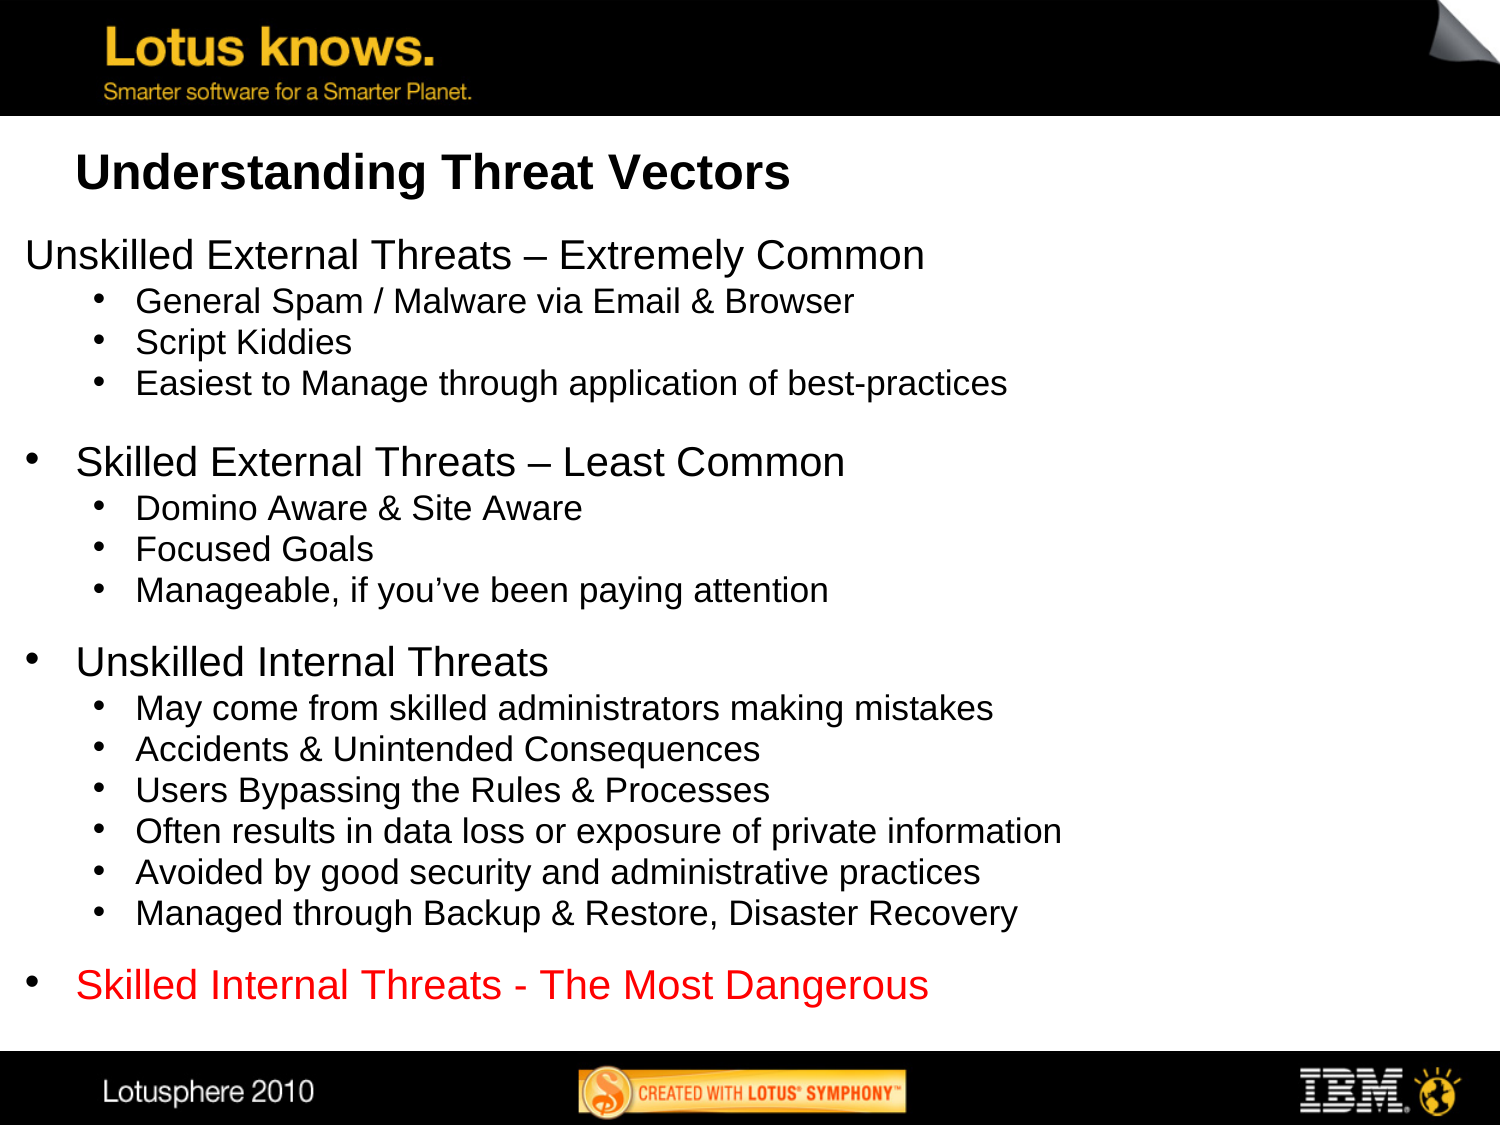

# Understanding Threat Vectors
Unskilled External Threats – Extremely Common
General Spam / Malware via Email & Browser
Script Kiddies
Easiest to Manage through application of best-practices
Skilled External Threats – Least Common
Domino Aware & Site Aware
Focused Goals
Manageable, if you’ve been paying attention
Unskilled Internal Threats
May come from skilled administrators making mistakes
Accidents & Unintended Consequences
Users Bypassing the Rules & Processes
Often results in data loss or exposure of private information
Avoided by good security and administrative practices
Managed through Backup & Restore, Disaster Recovery
Skilled Internal Threats - The Most Dangerous